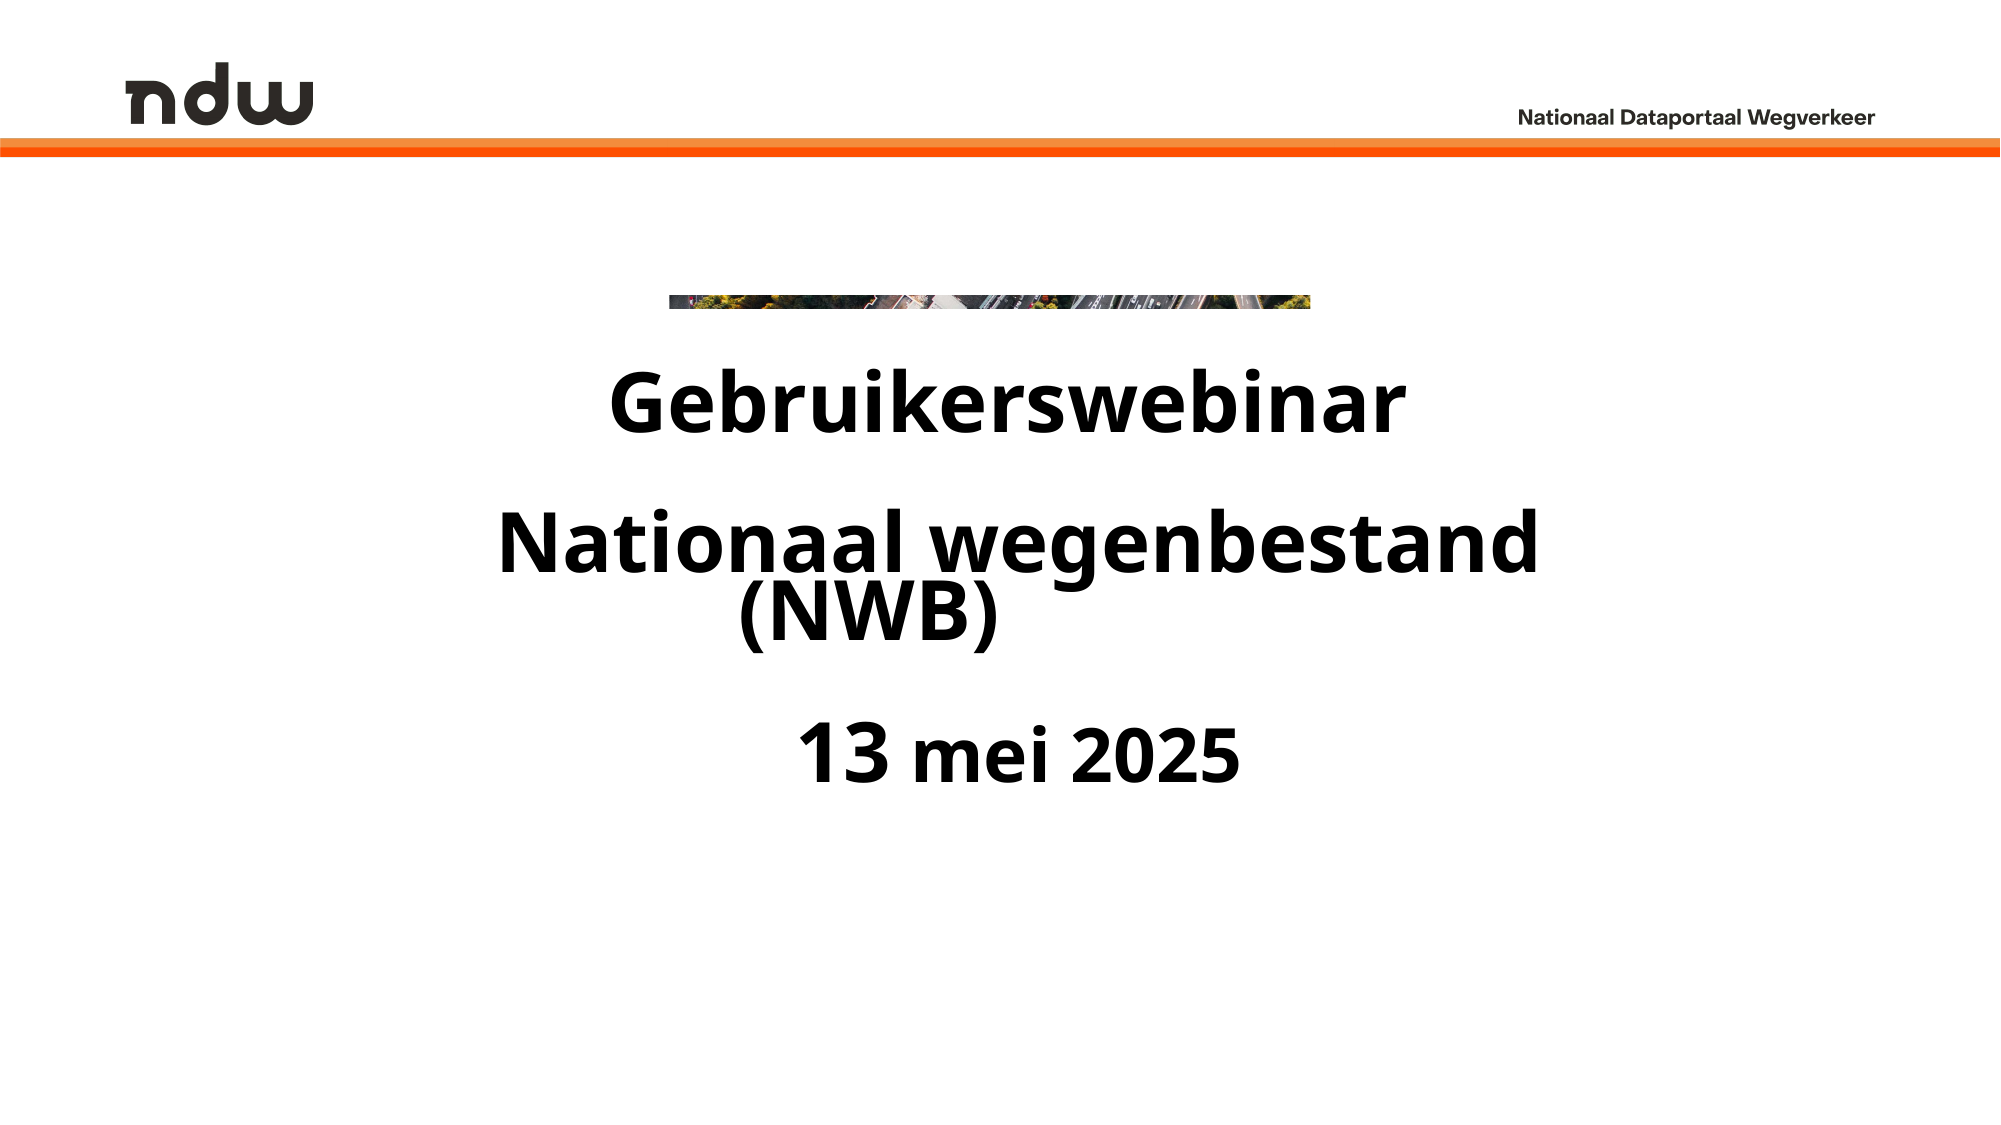

# Gebruikerswebinar
Nationaal wegenbestand (NWB)
13 mei 2025